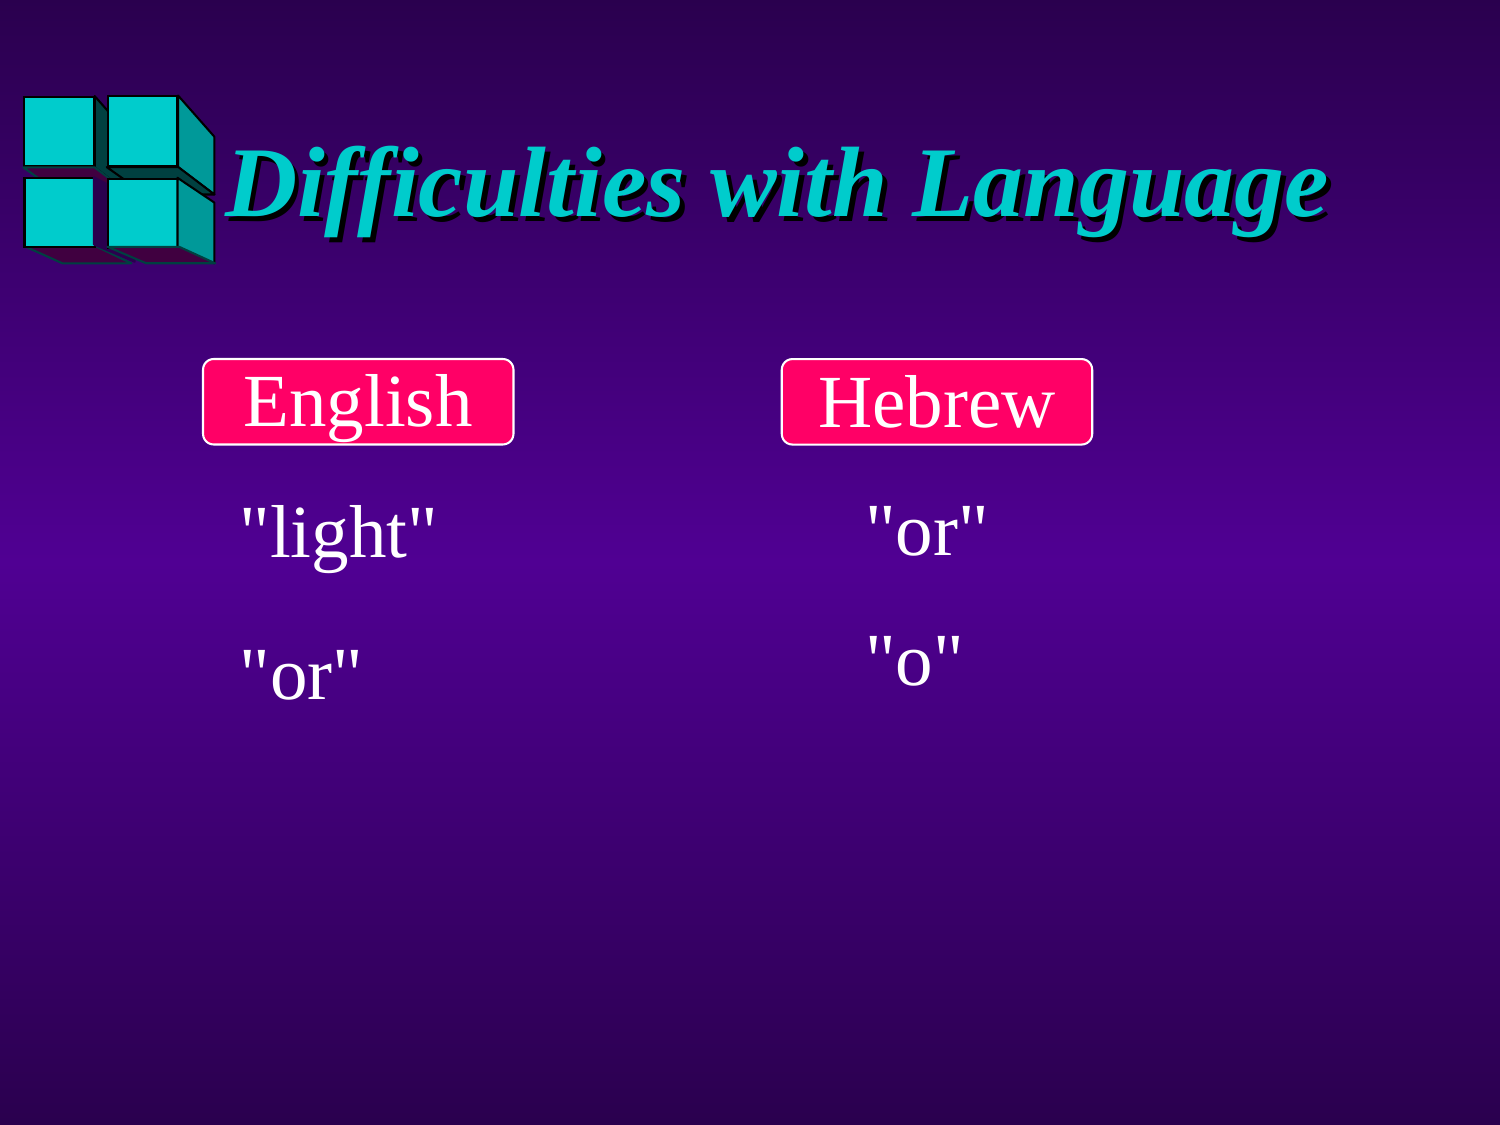

# Difficulties with Language
English
Hebrew
"or"
"light"
"o"
"or"